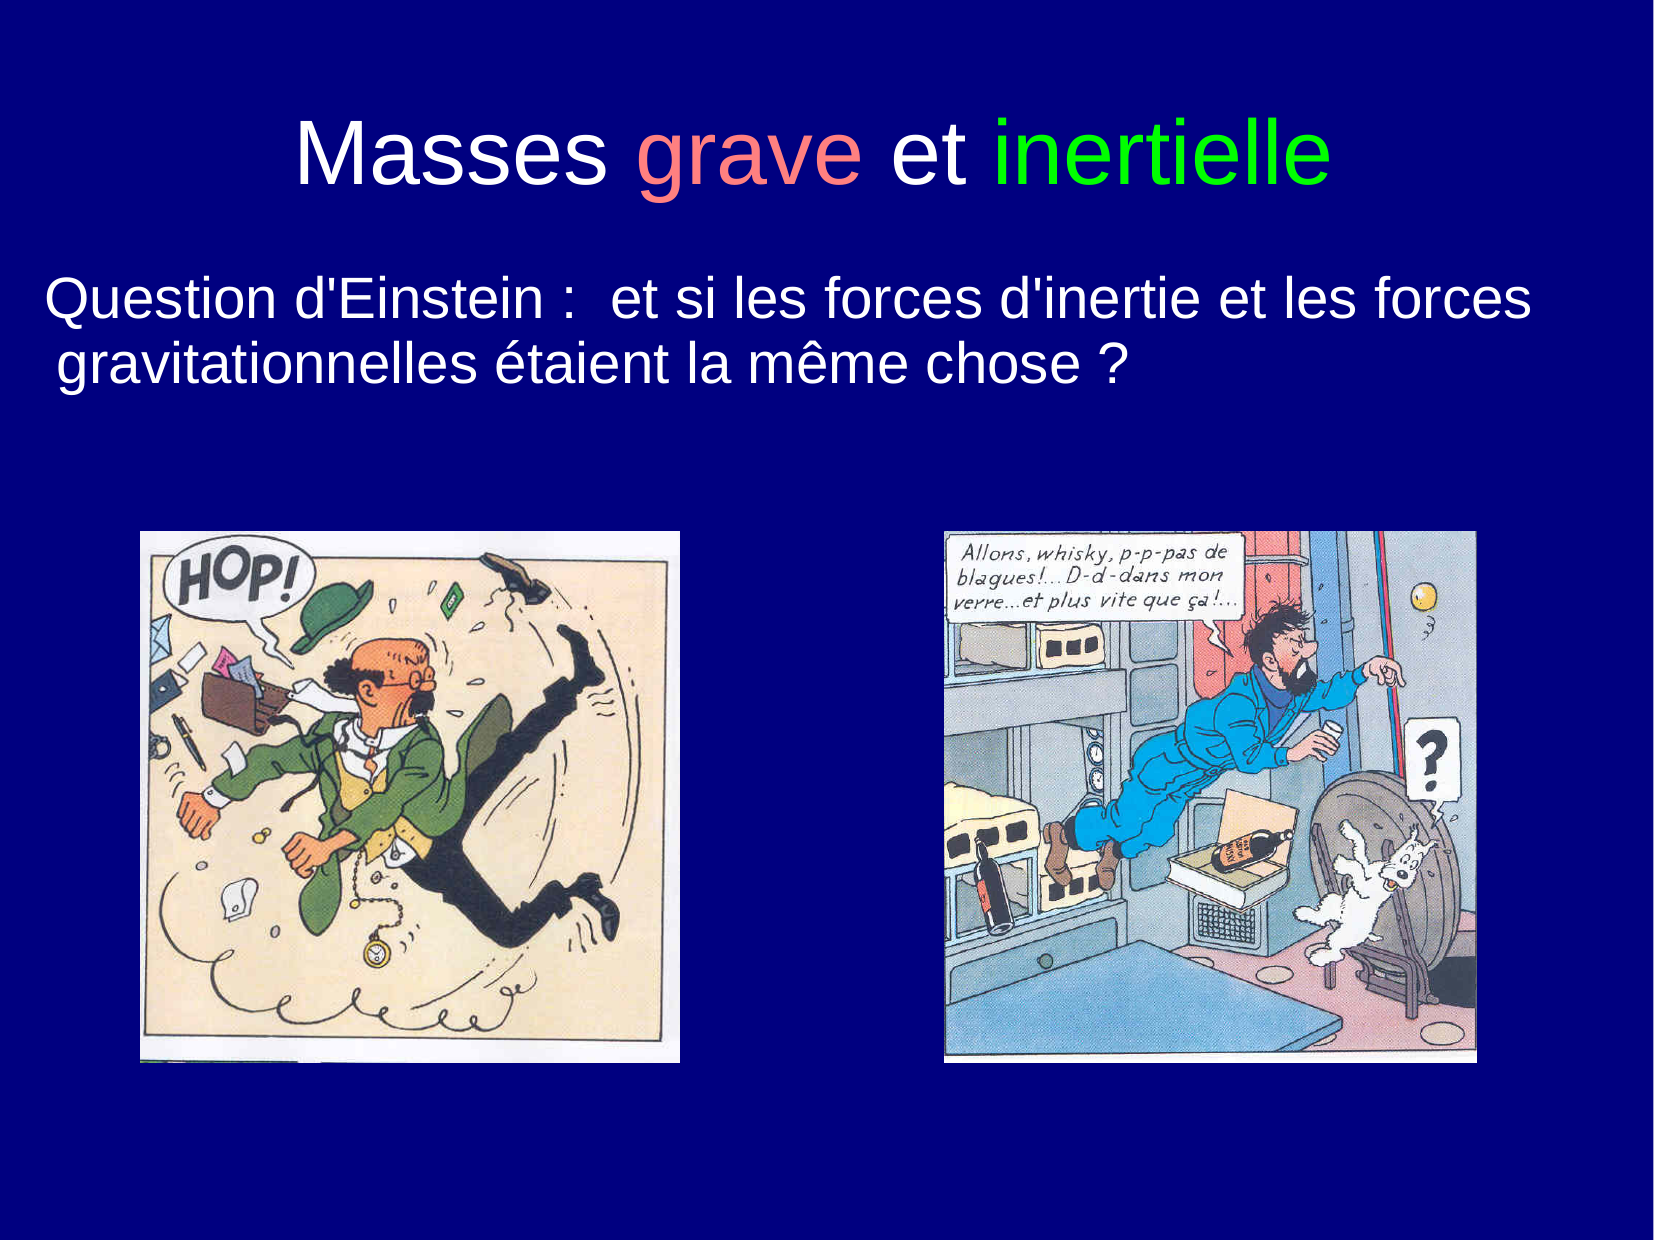

# Masses grave et inertielle
Question d'Einstein : et si les forces d'inertie et les forces gravitationnelles étaient la même chose ?